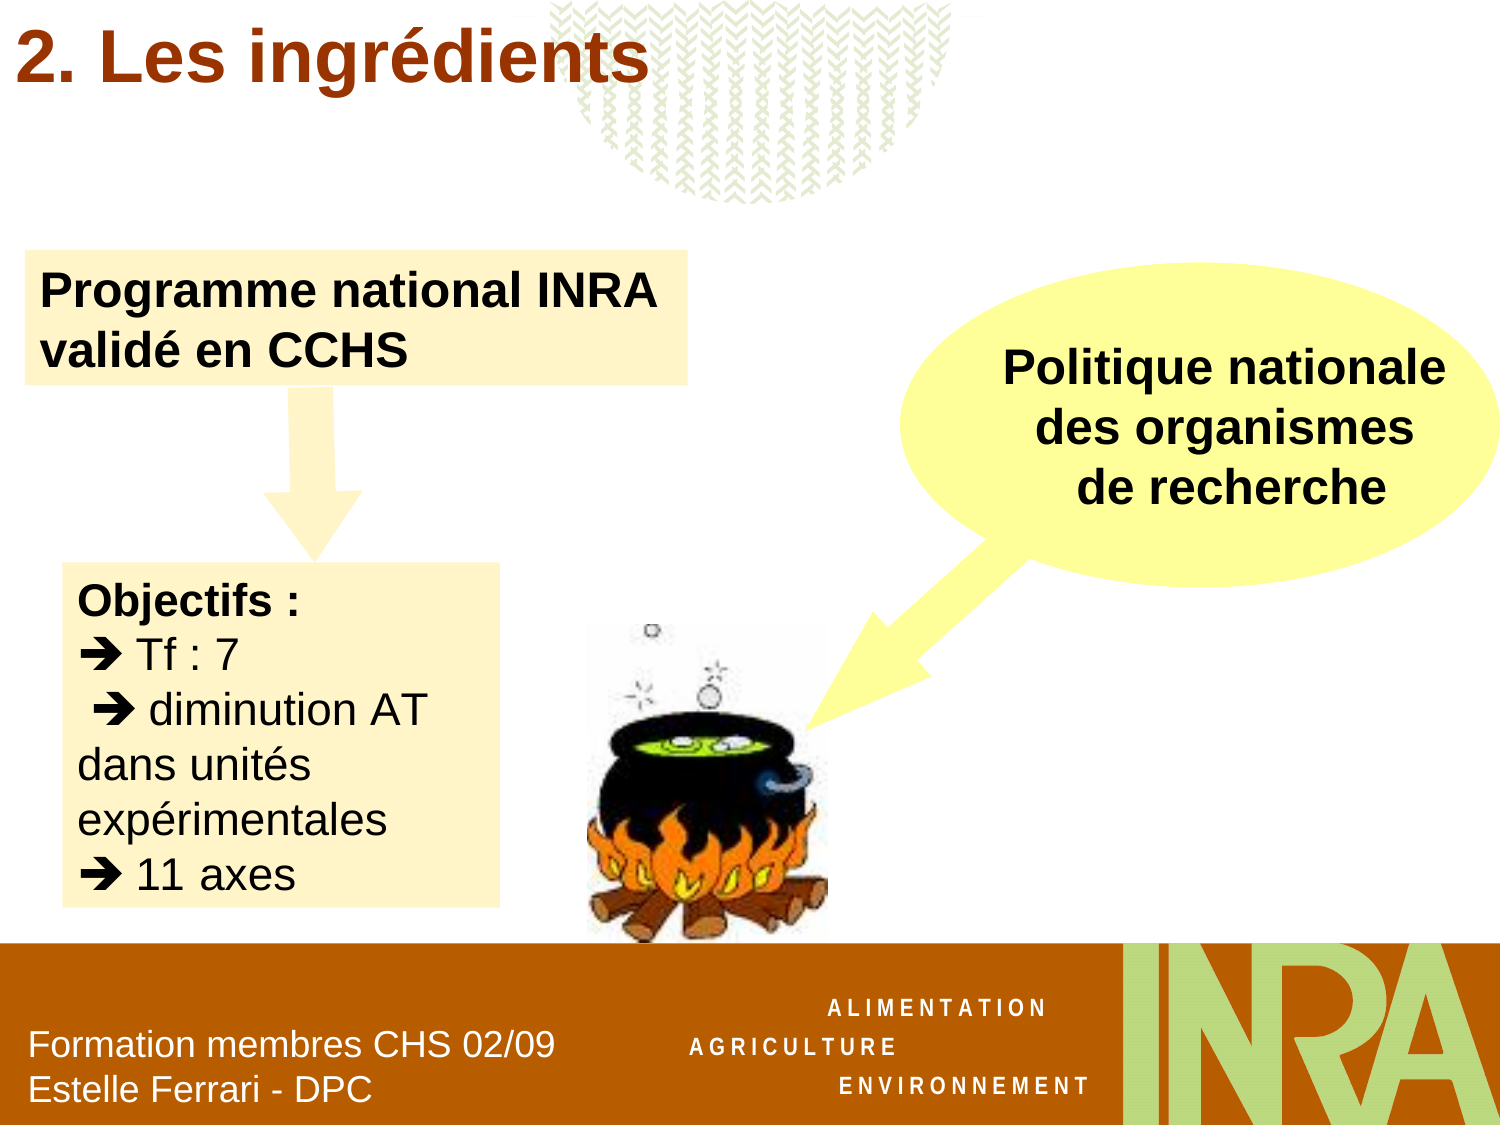

2. Les ingrédients
#
Programme national INRA validé en CCHS
Politique nationale
des organismes
de recherche
Objectifs :
 Tf : 7
  diminution AT
dans unités expérimentales
 11 axes